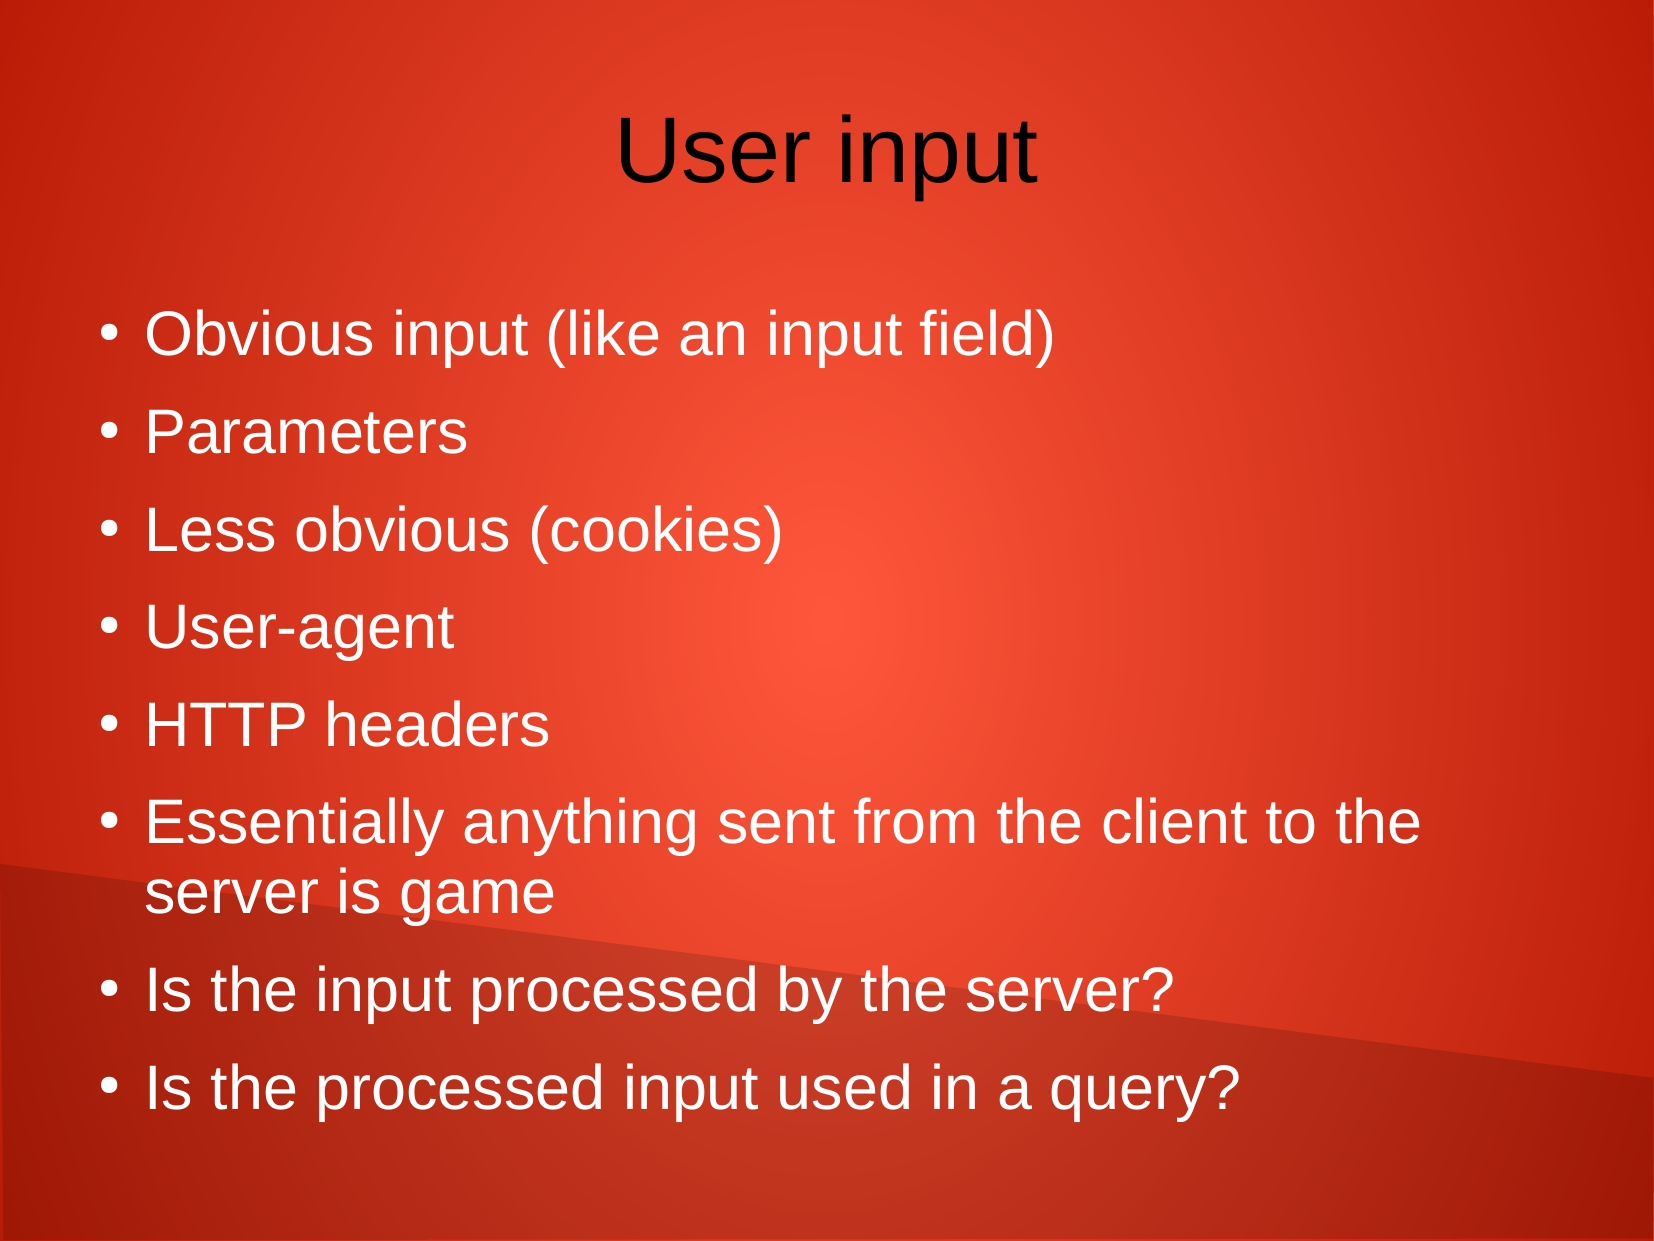

# User input
Obvious input (like an input field)
Parameters
Less obvious (cookies)
User-agent
HTTP headers
Essentially anything sent from the client to the server is game
Is the input processed by the server?
Is the processed input used in a query?